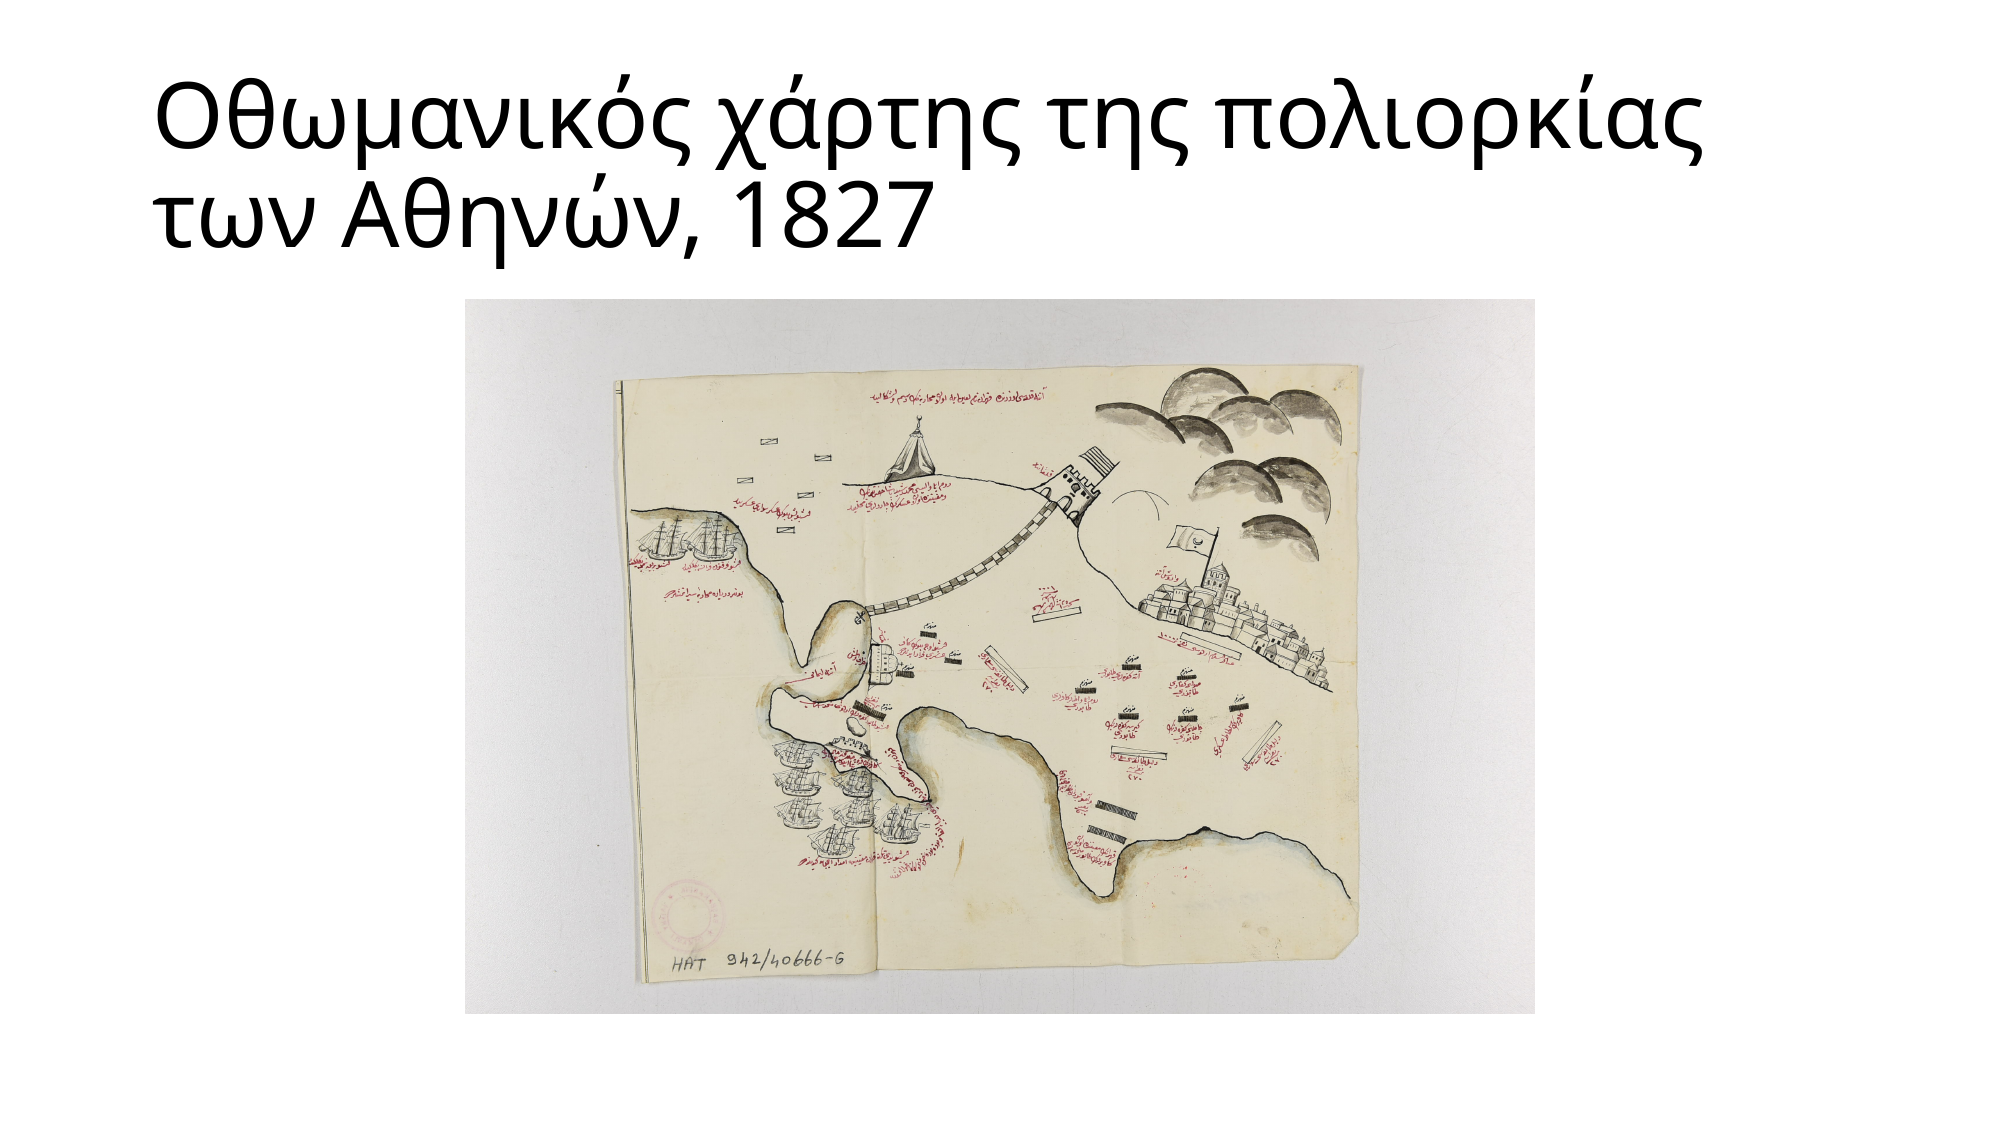

# Οθωμανικός χάρτης της πολιορκίας των Αθηνών, 1827